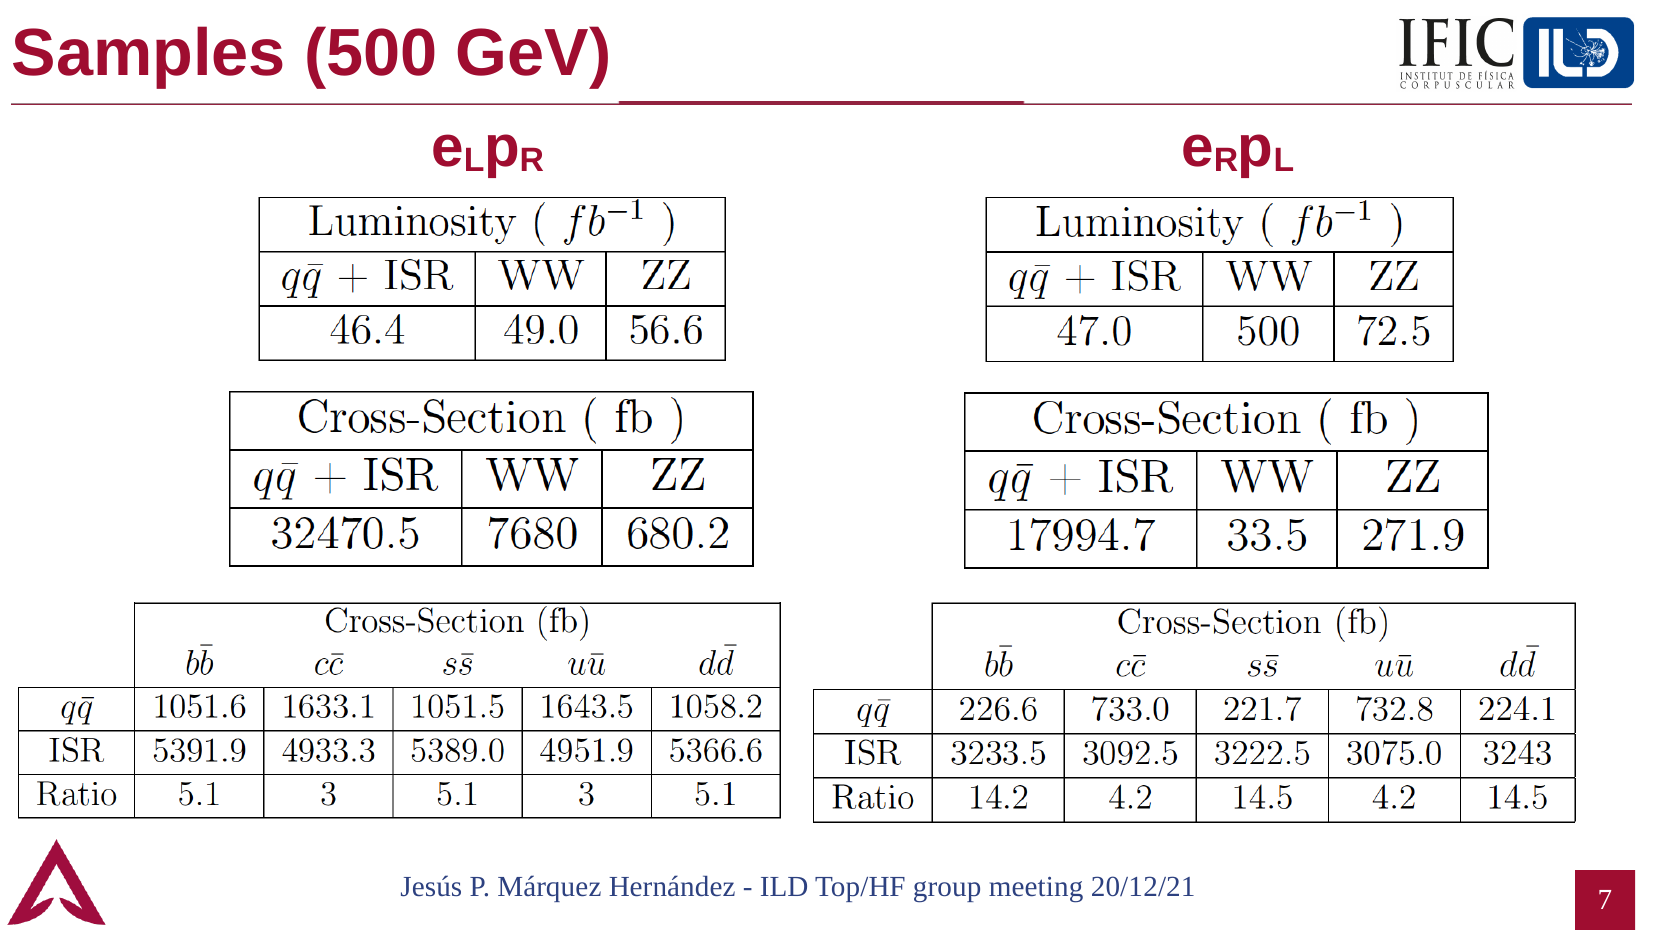

# Samples (500 GeV)
eLpR
eRpL
7